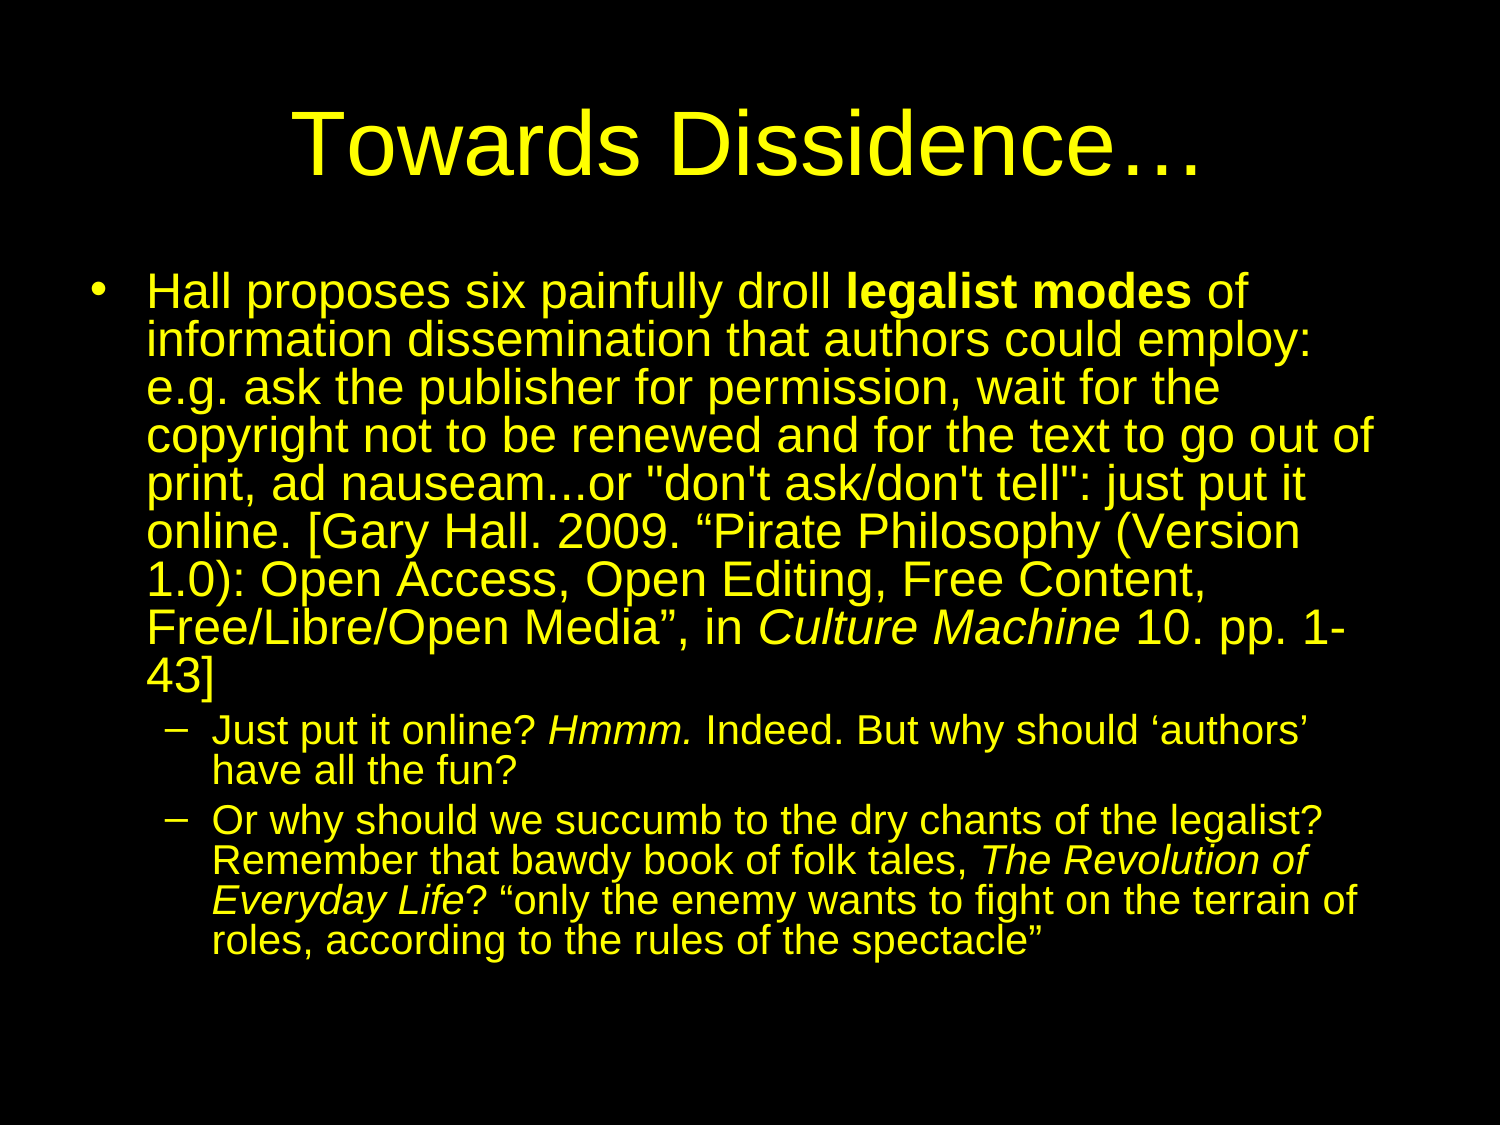

# Towards Dissidence…
Hall proposes six painfully droll legalist modes of information dissemination that authors could employ: e.g. ask the publisher for permission, wait for the copyright not to be renewed and for the text to go out of print, ad nauseam...or "don't ask/don't tell": just put it online. [Gary Hall. 2009. “Pirate Philosophy (Version 1.0): Open Access, Open Editing, Free Content, Free/Libre/Open Media”, in Culture Machine 10. pp. 1-43]
Just put it online? Hmmm. Indeed. But why should ‘authors’ have all the fun?
Or why should we succumb to the dry chants of the legalist? Remember that bawdy book of folk tales, The Revolution of Everyday Life? “only the enemy wants to fight on the terrain of roles, according to the rules of the spectacle”